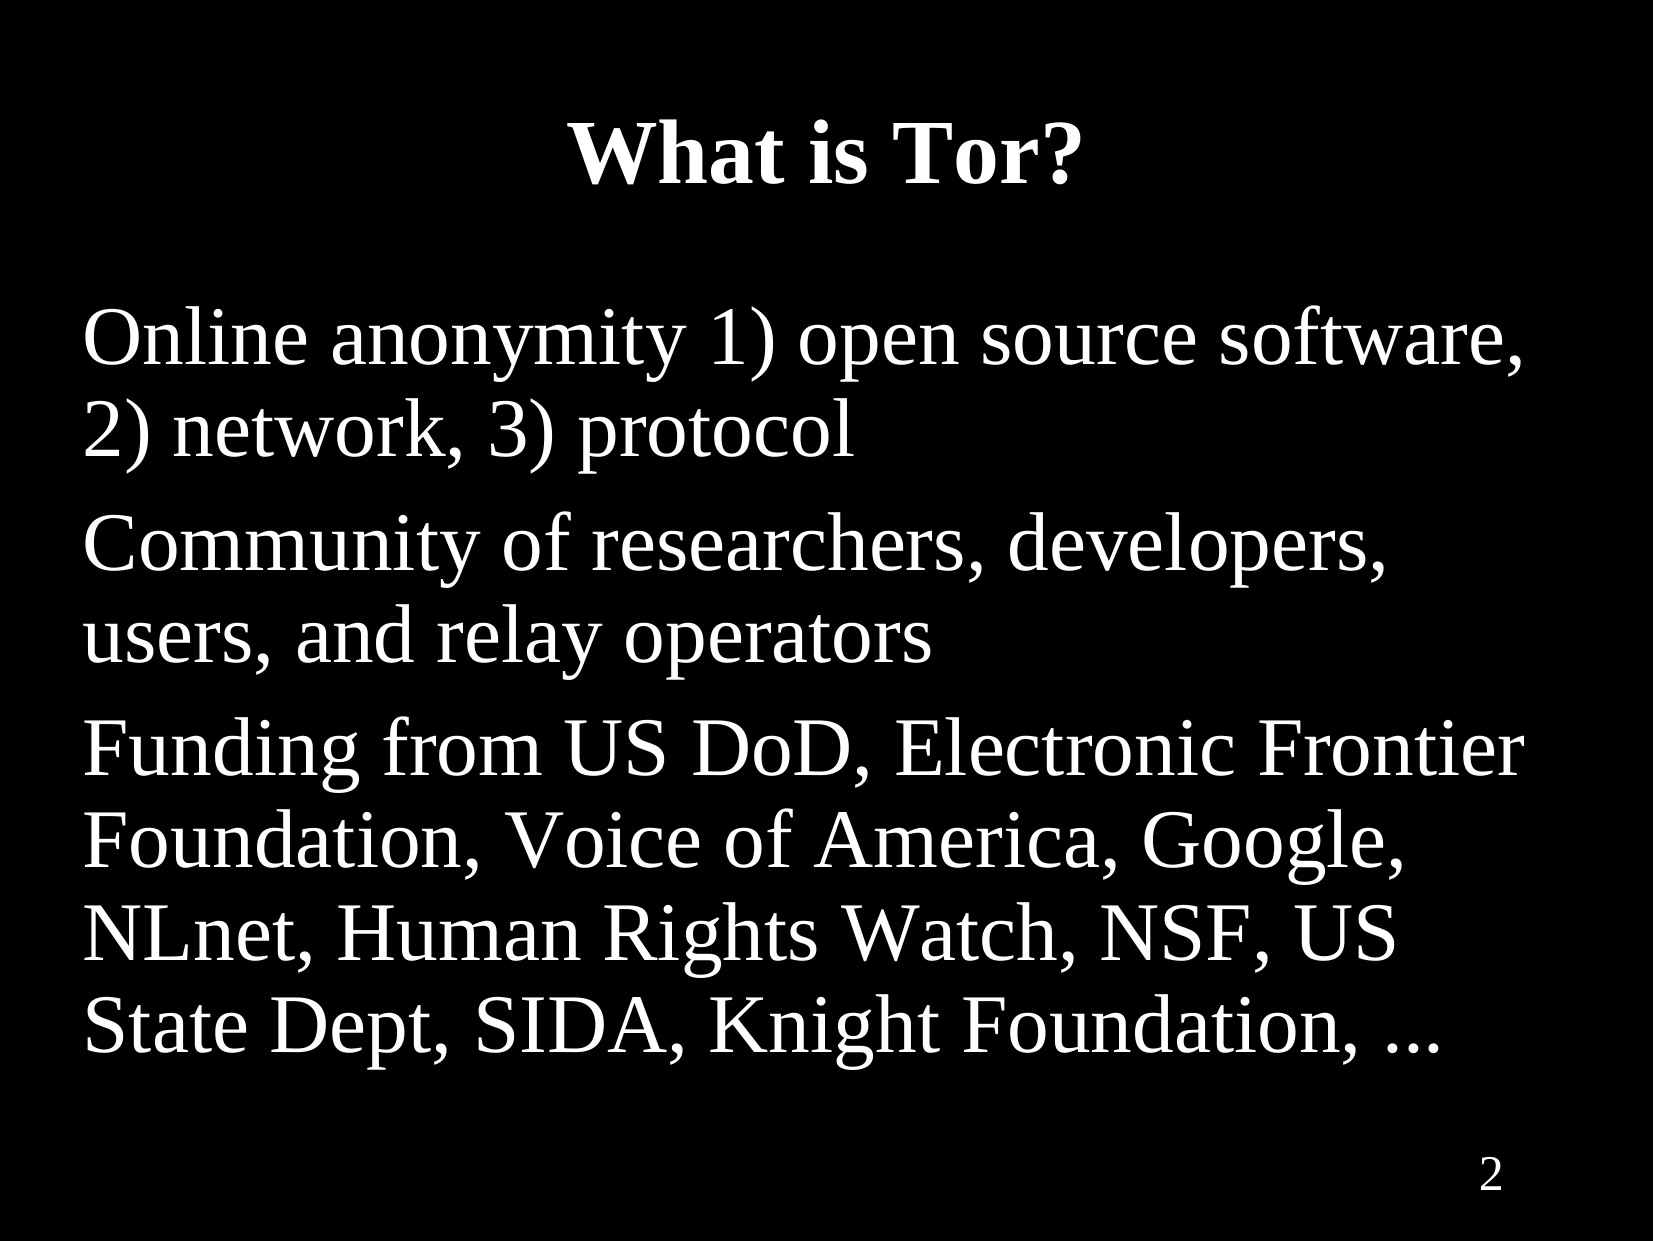

# What is Tor?
Online anonymity 1) open source software, 2) network, 3) protocol
Community of researchers, developers, users, and relay operators
Funding from US DoD, Electronic Frontier Foundation, Voice of America, Google, NLnet, Human Rights Watch, NSF, US State Dept, SIDA, Knight Foundation, ...